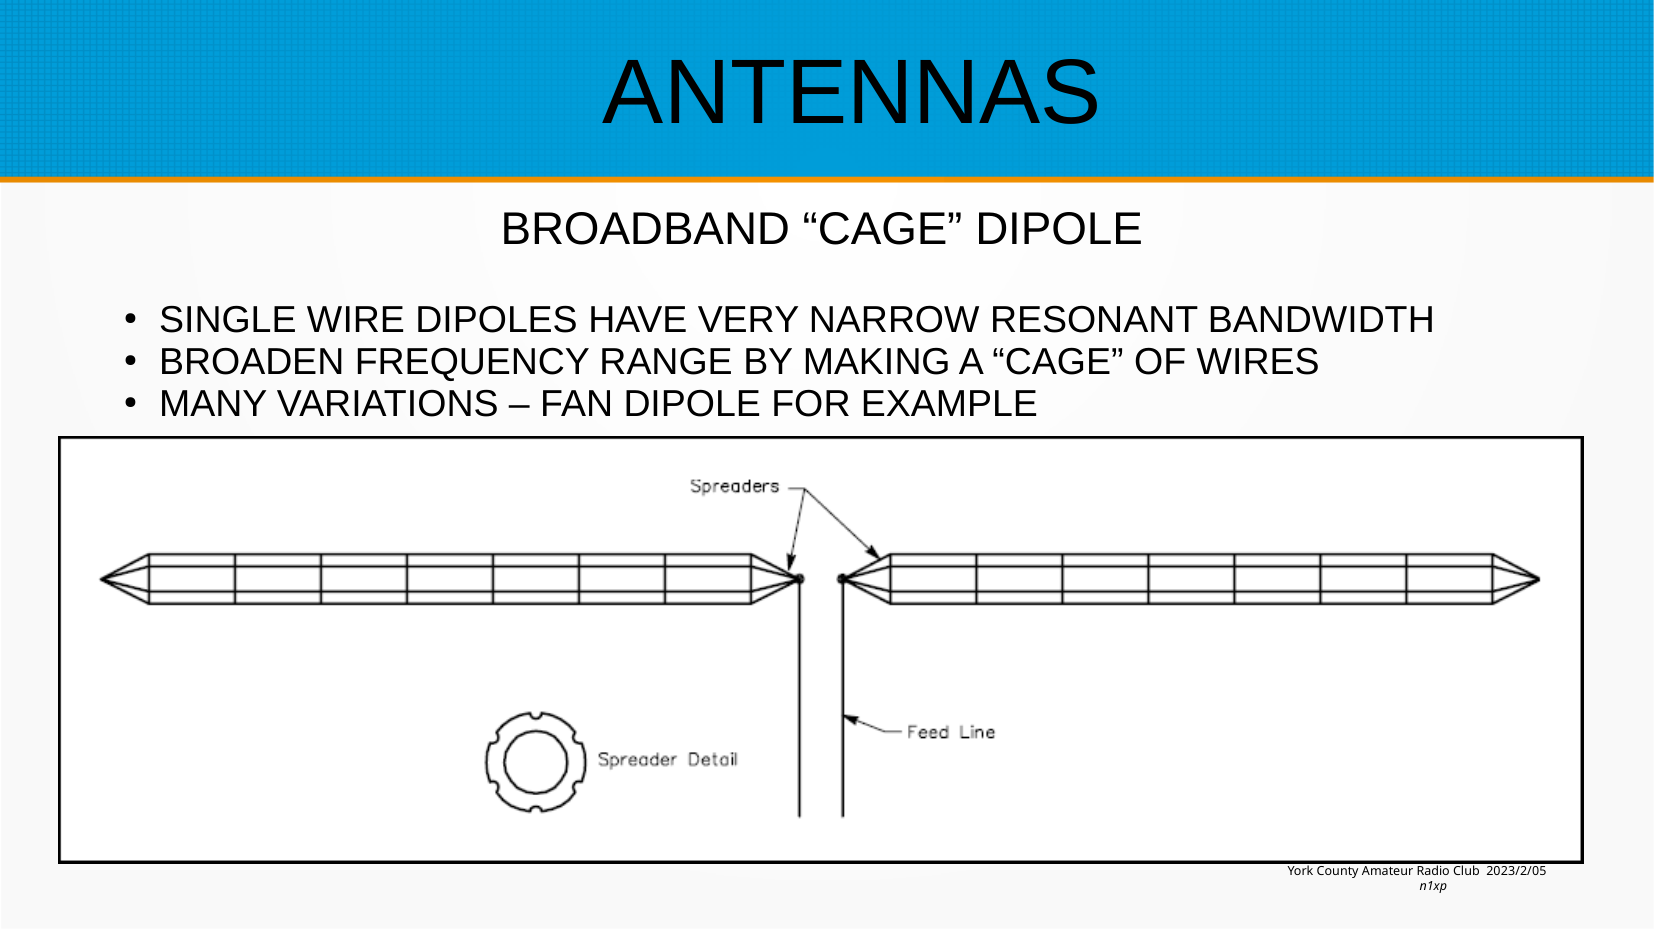

ANTENNAS
BROADBAND “CAGE” DIPOLE
SINGLE WIRE DIPOLES HAVE VERY NARROW RESONANT BANDWIDTH
BROADEN FREQUENCY RANGE BY MAKING A “CAGE” OF WIRES
MANY VARIATIONS – FAN DIPOLE FOR EXAMPLE
York County Amateur Radio Club 2023/2/05
n1xp